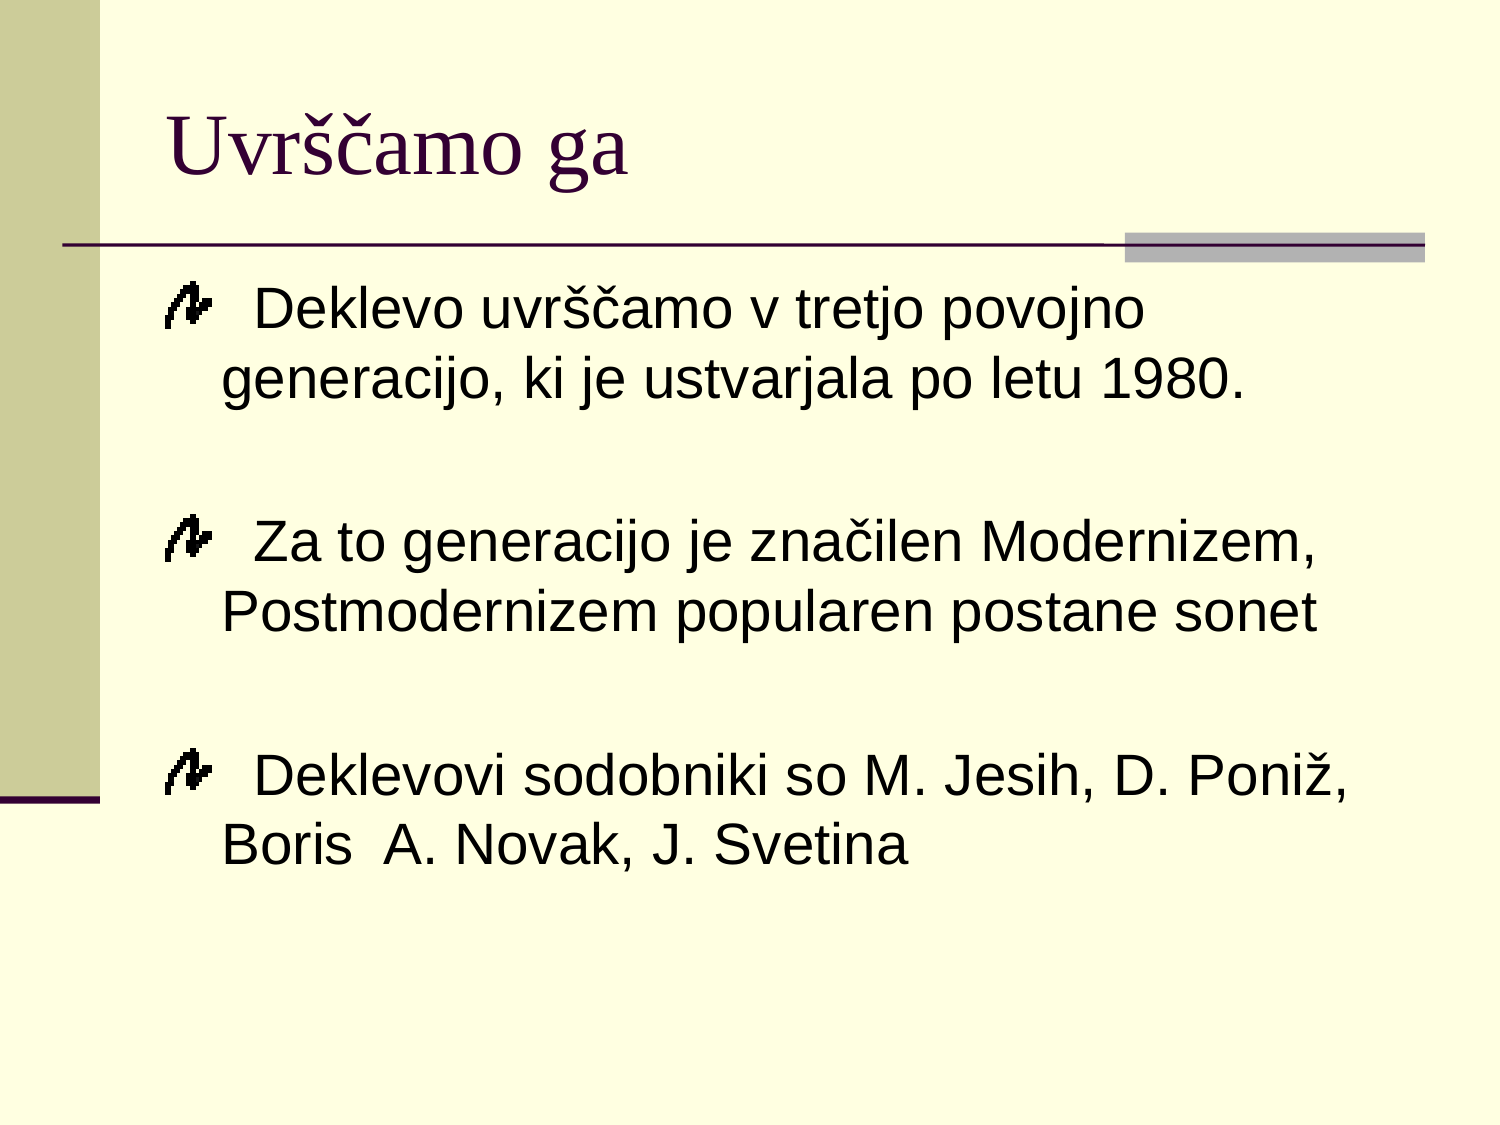

# Uvrščamo ga
 Deklevo uvrščamo v tretjo povojno generacijo, ki je ustvarjala po letu 1980.
 Za to generacijo je značilen Modernizem, Postmodernizem popularen postane sonet
 Deklevovi sodobniki so M. Jesih, D. Poniž, Boris A. Novak, J. Svetina